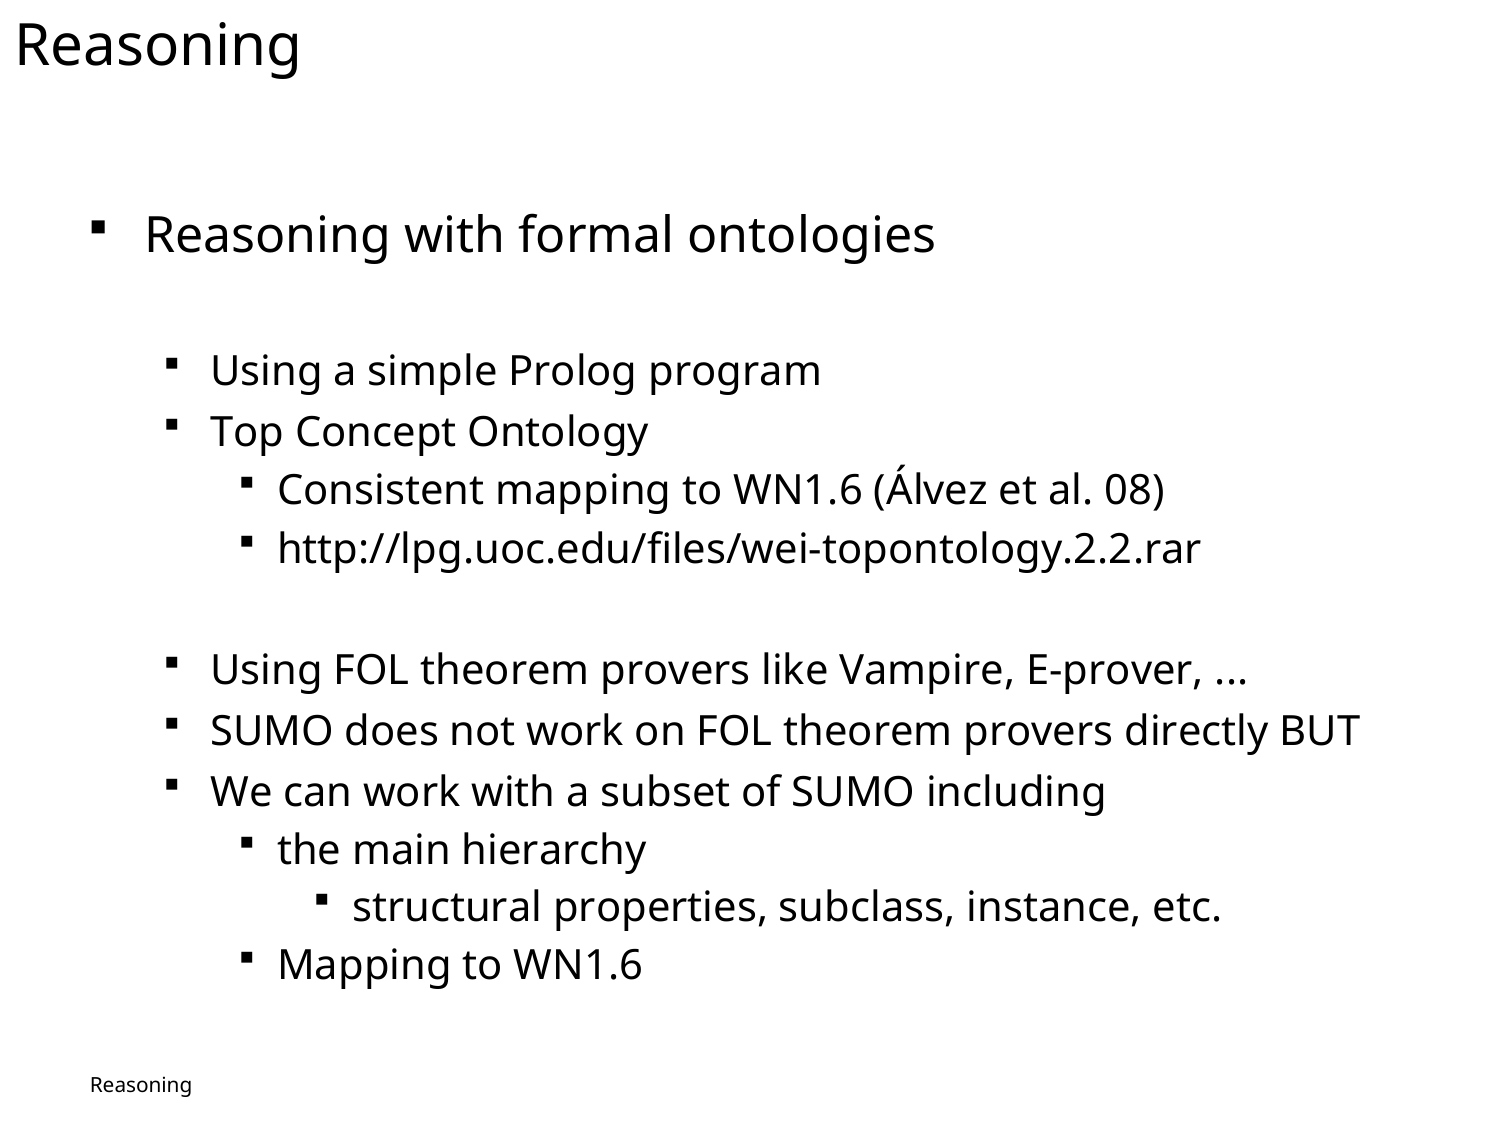

# Reasoning
Reasoning with formal ontologies
Using a simple Prolog program
Top Concept Ontology
Consistent mapping to WN1.6 (Álvez et al. 08)‏
http://lpg.uoc.edu/files/wei-topontology.2.2.rar
Using FOL theorem provers like Vampire, E-prover, ...
SUMO does not work on FOL theorem provers directly BUT
We can work with a subset of SUMO including
the main hierarchy
structural properties, subclass, instance, etc.
Mapping to WN1.6